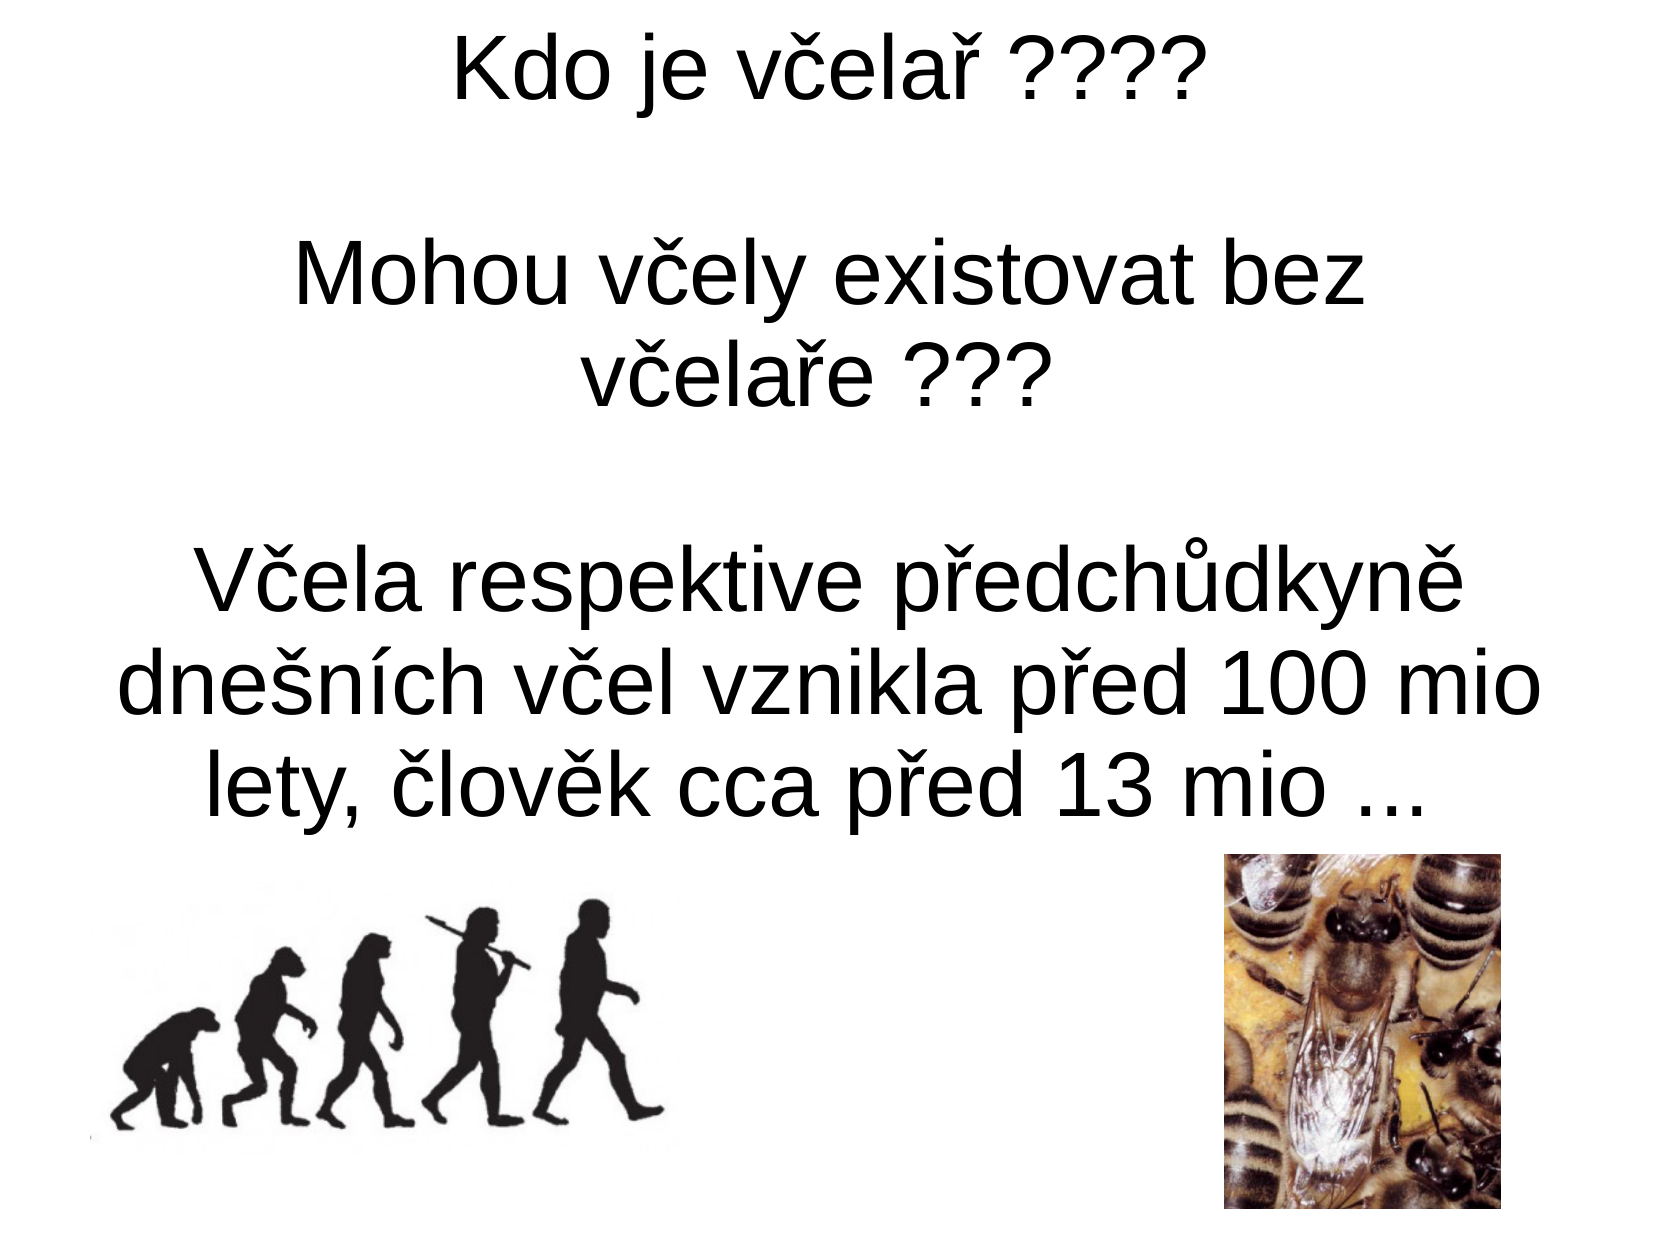

# Kdo je včelař ???? Mohou včely existovat bez včelaře ??? Včela respektive předchůdkyně dnešních včel vznikla před 100 mio lety, člověk cca před 13 mio ...